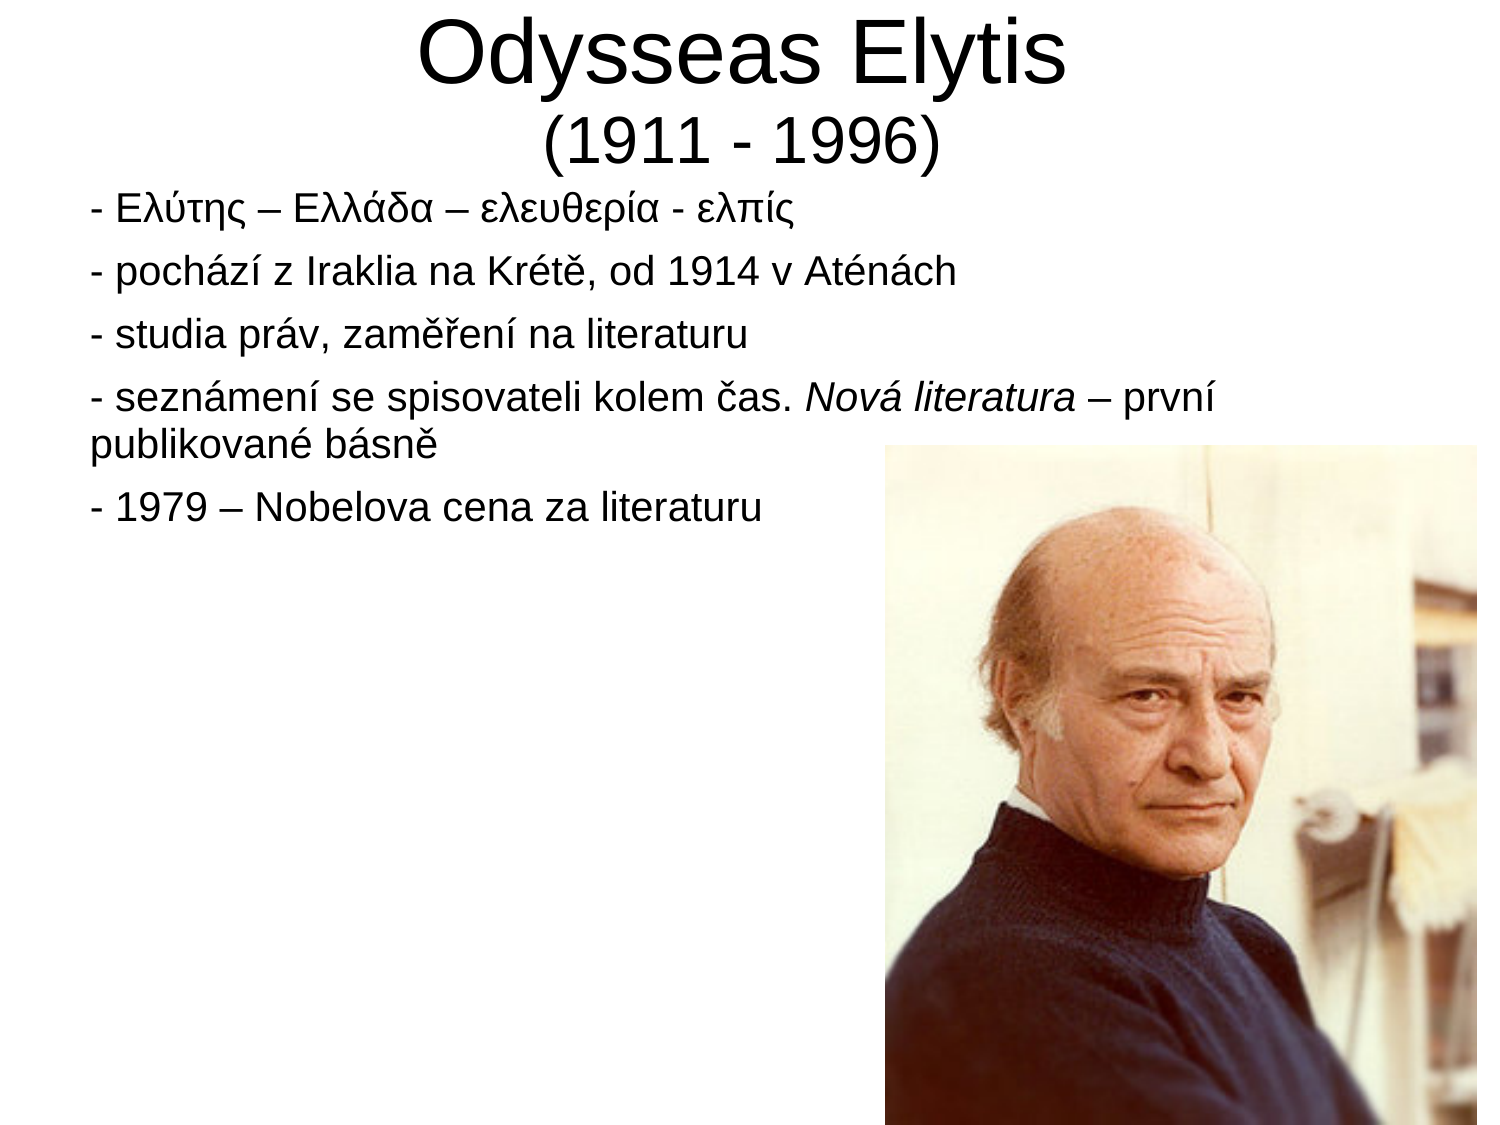

# Odysseas Elytis (1911 - 1996)
- Ελύτης – Ελλάδα – ελευθερία - ελπίς
- pochází z Iraklia na Krétě, od 1914 v Aténách
- studia práv, zaměření na literaturu
- seznámení se spisovateli kolem čas. Nová literatura – první publikované básně
- 1979 – Nobelova cena za literaturu